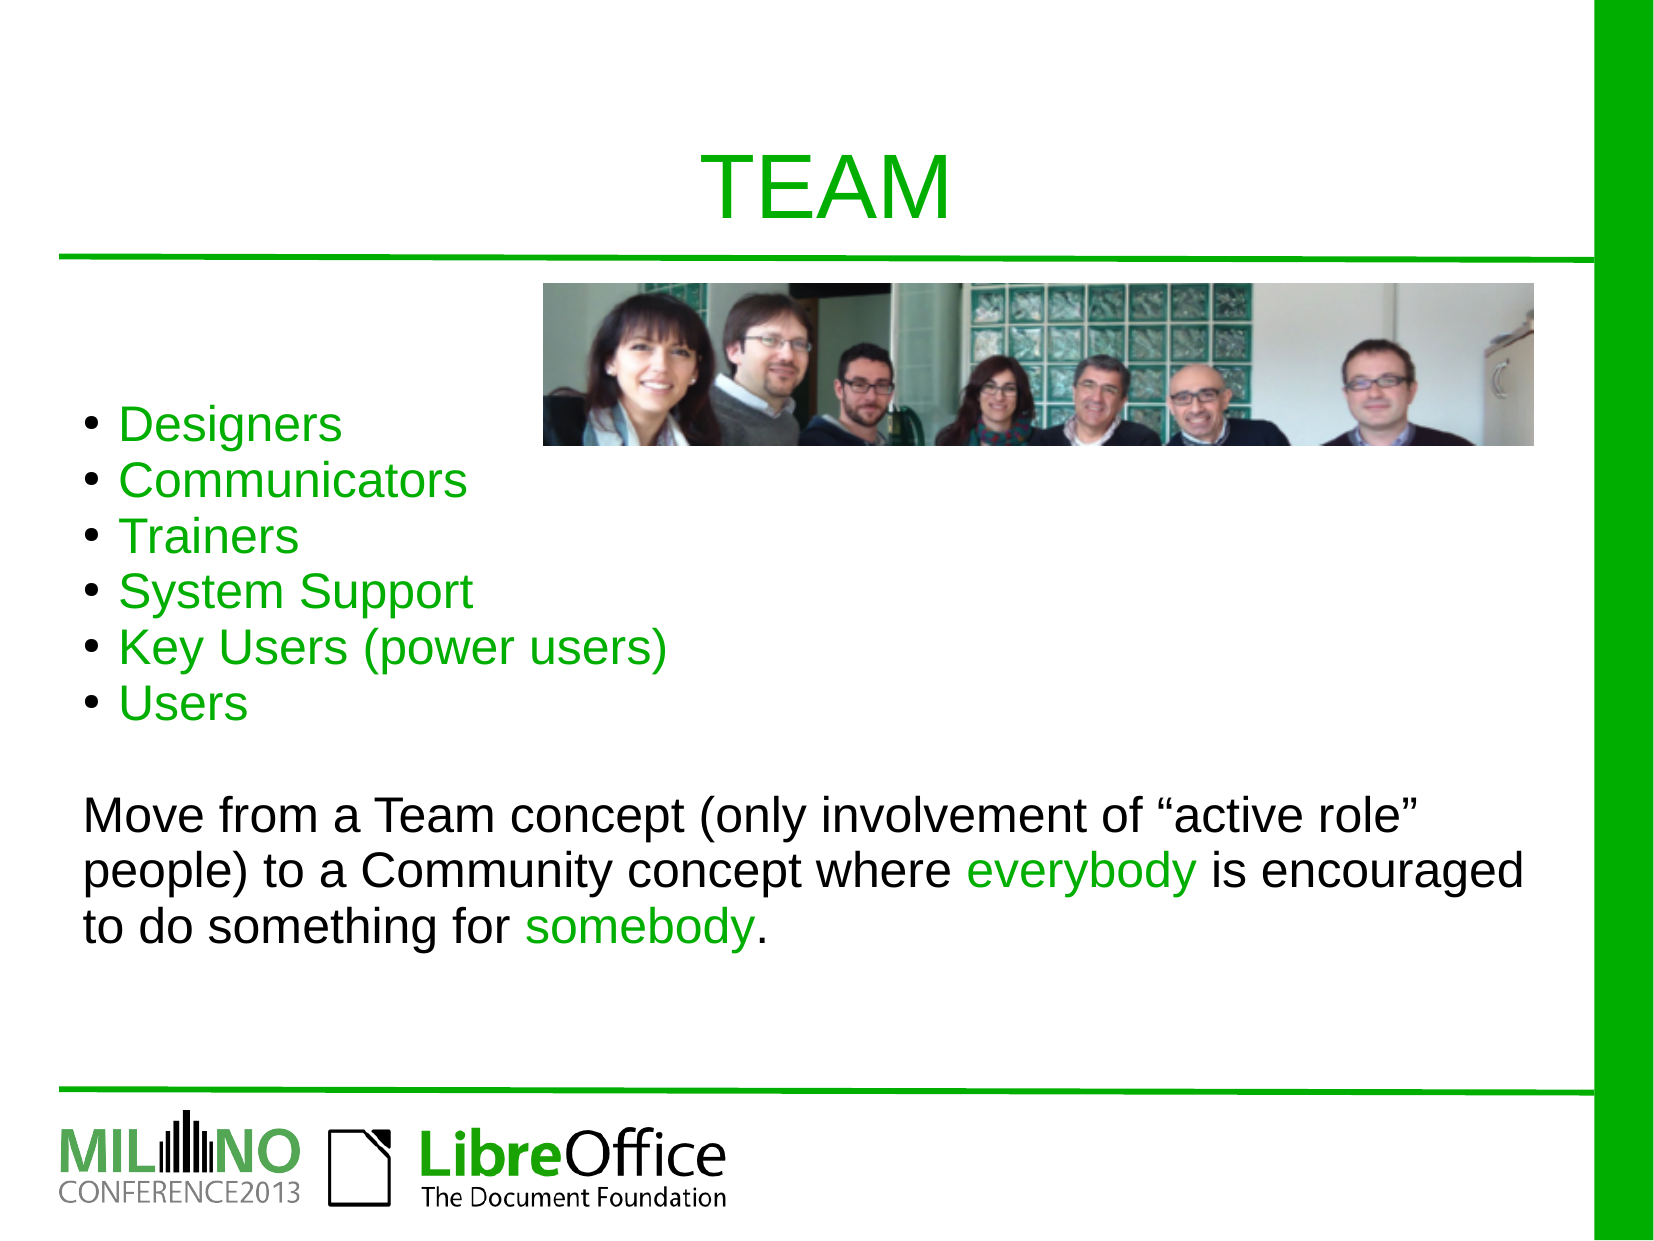

# TEAM
Designers
Communicators
Trainers
System Support
Key Users (power users)
Users
Move from a Team concept (only involvement of “active role” people) to a Community concept where everybody is encouraged to do something for somebody.